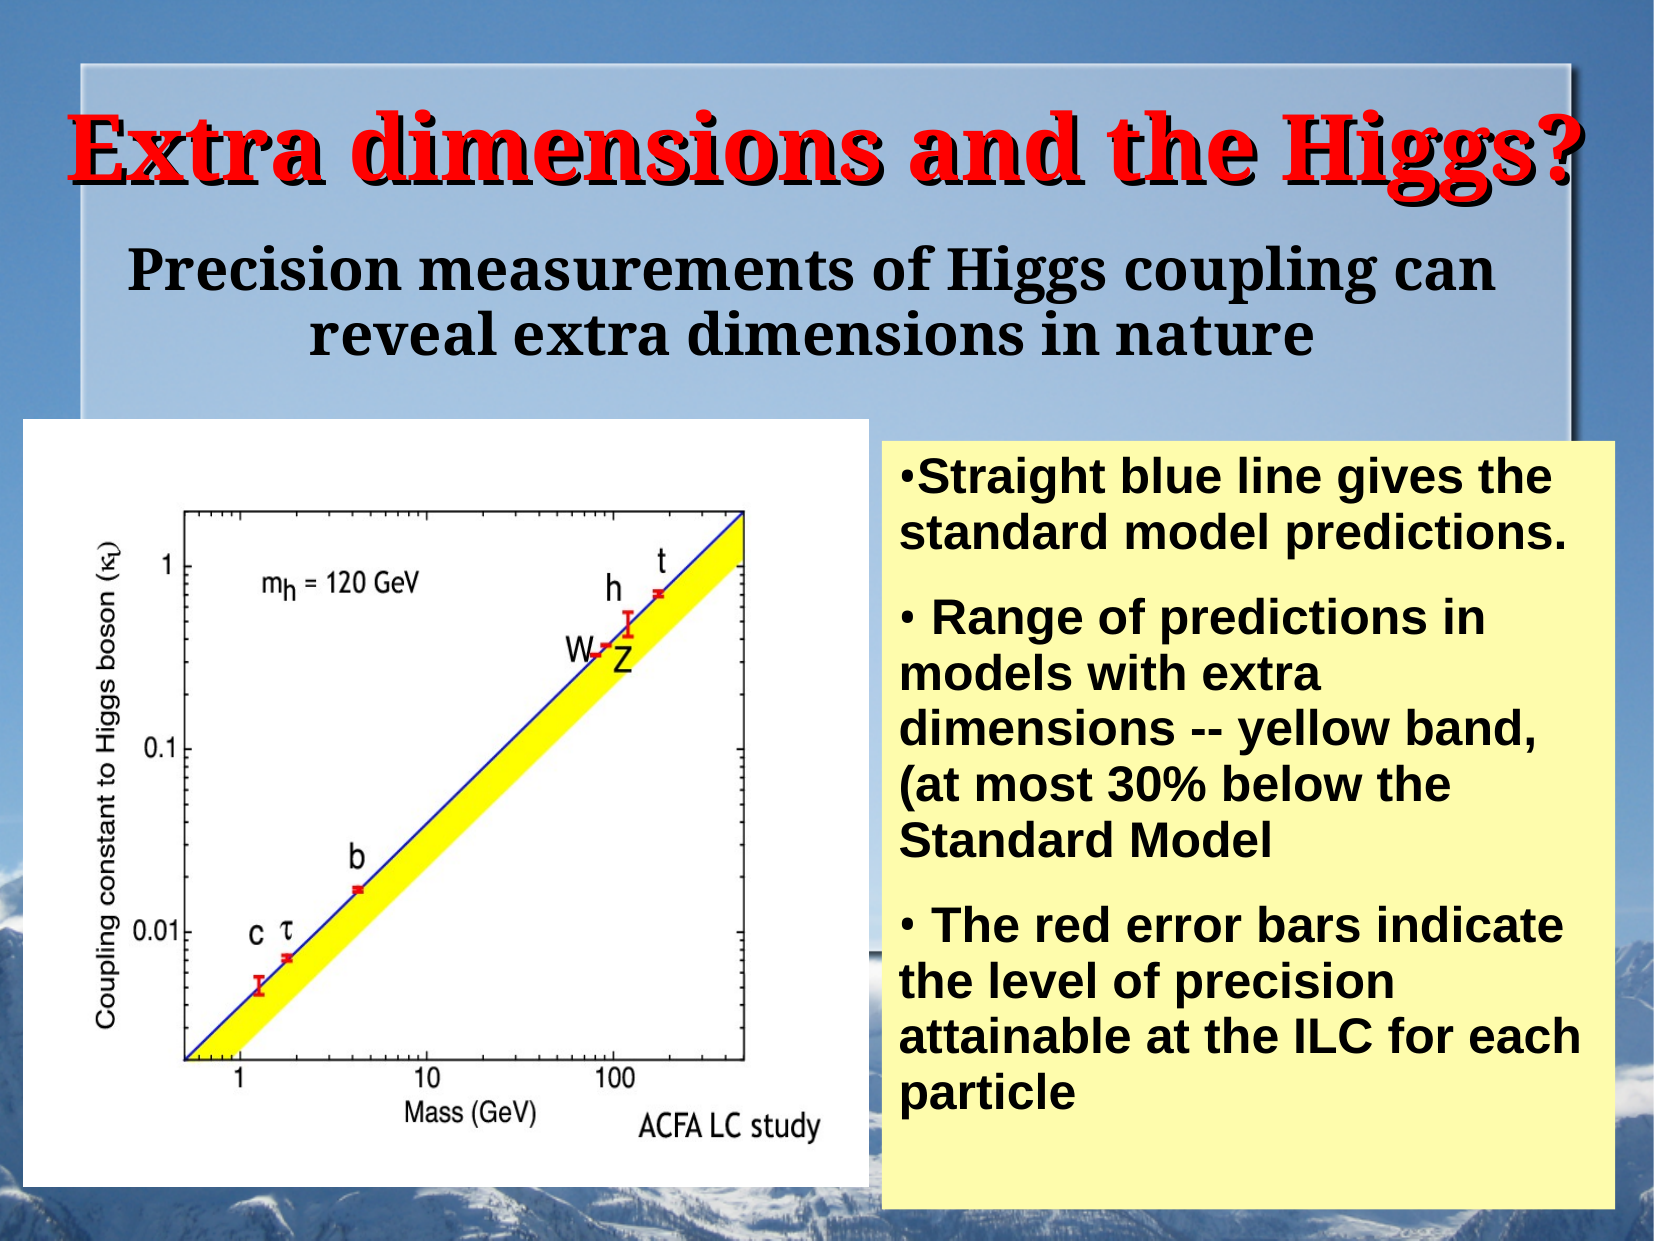

# Extra dimensions and the Higgs?
Precision measurements of Higgs coupling can reveal extra dimensions in nature
Straight blue line gives the standard model predictions.
 Range of predictions in models with extra dimensions -- yellow band, (at most 30% below the Standard Model
 The red error bars indicate the level of precision attainable at the ILC for each particle